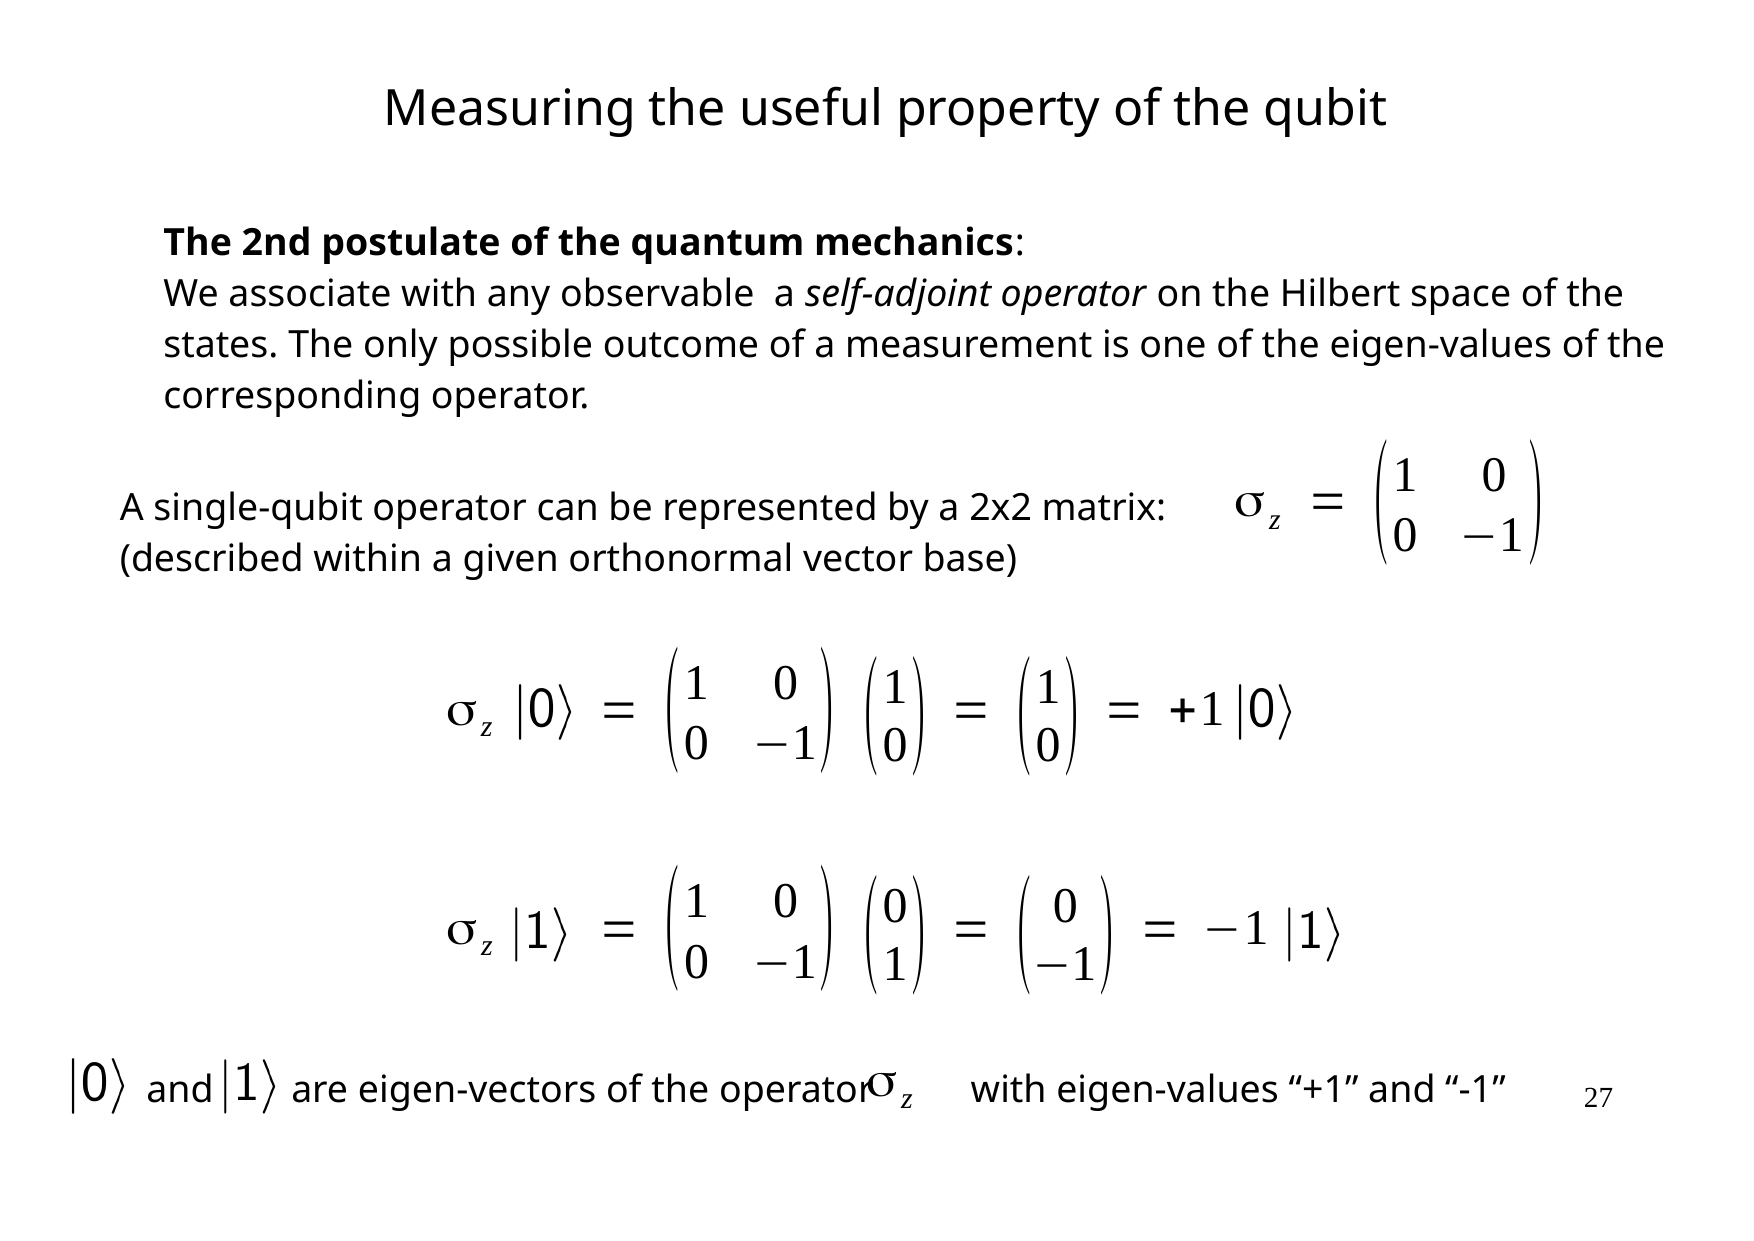

Measuring the useful property of the qubit
The 2nd postulate of the quantum mechanics:
We associate with any observable a self-adjoint operator on the Hilbert space of the
states. The only possible outcome of a measurement is one of the eigen-values of the
corresponding operator.
A single-qubit operator can be represented by a 2x2 matrix:
(described within a given orthonormal vector base)
and are eigen-vectors of the operator with eigen-values “+1” and “-1”
27